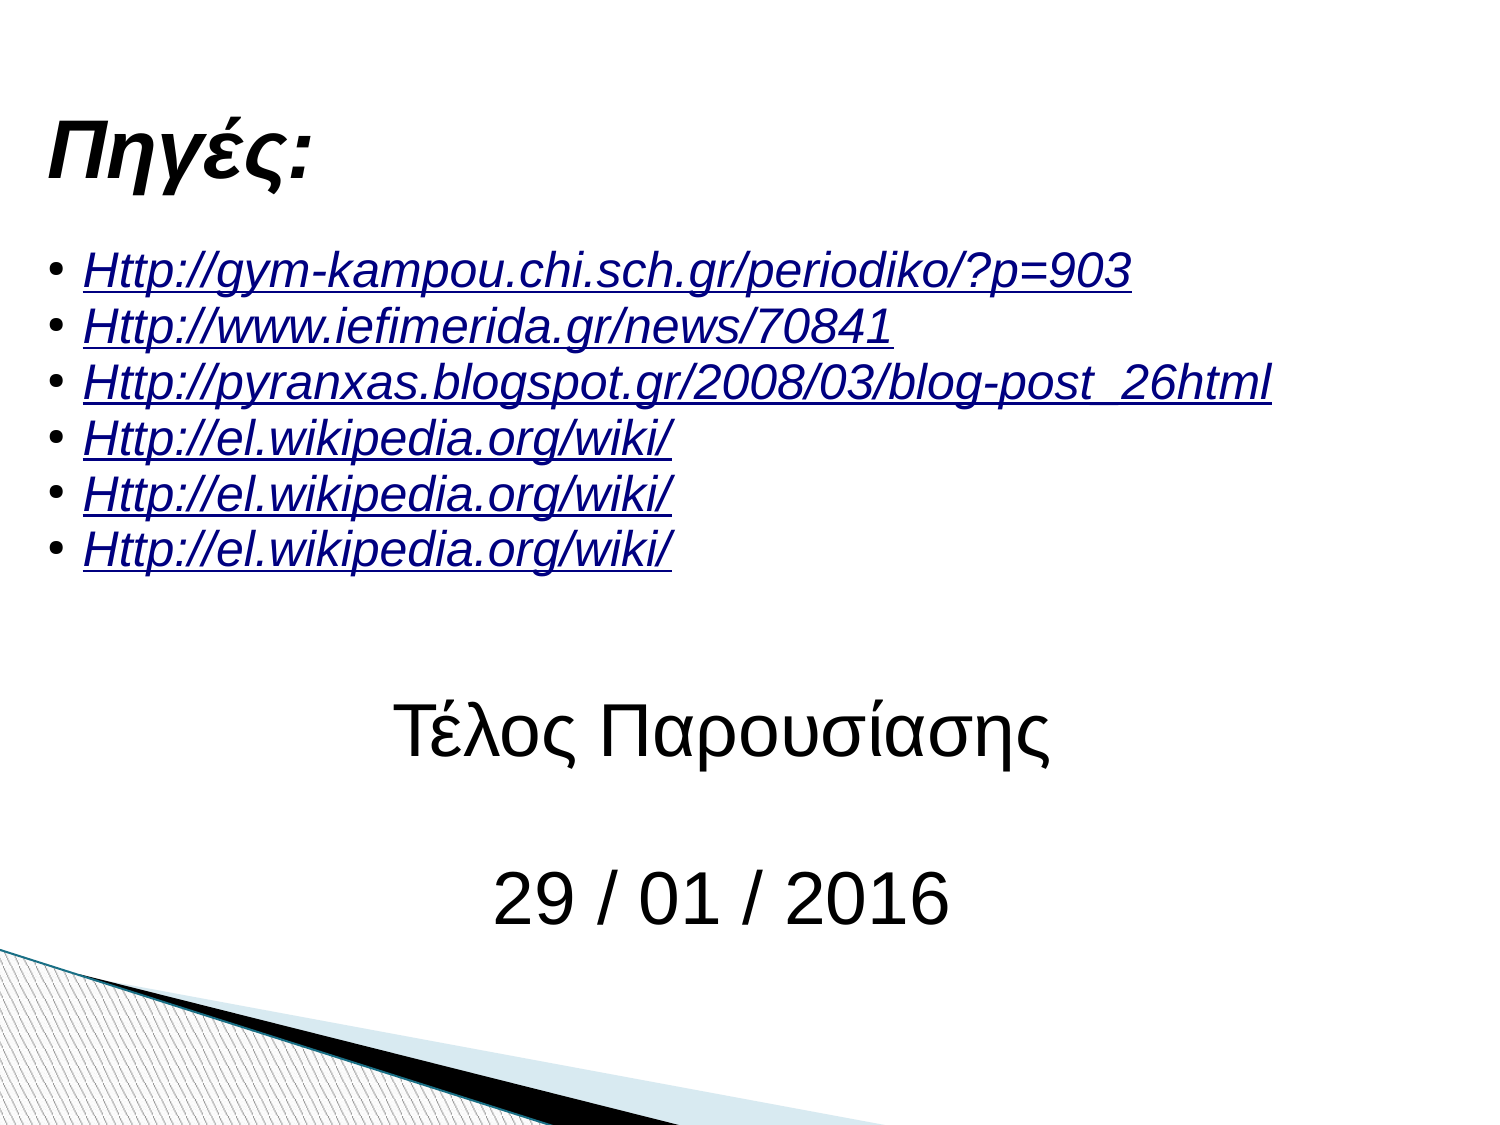

Πηγές:
Http://gym-kampou.chi.sch.gr/periodiko/?p=903
Http://www.iefimerida.gr/news/70841
Http://pyranxas.blogspot.gr/2008/03/blog-post_26html
Http://el.wikipedia.org/wiki/
Http://el.wikipedia.org/wiki/
Http://el.wikipedia.org/wiki/
Τέλος Παρουσίασης
29 / 01 / 2016
#